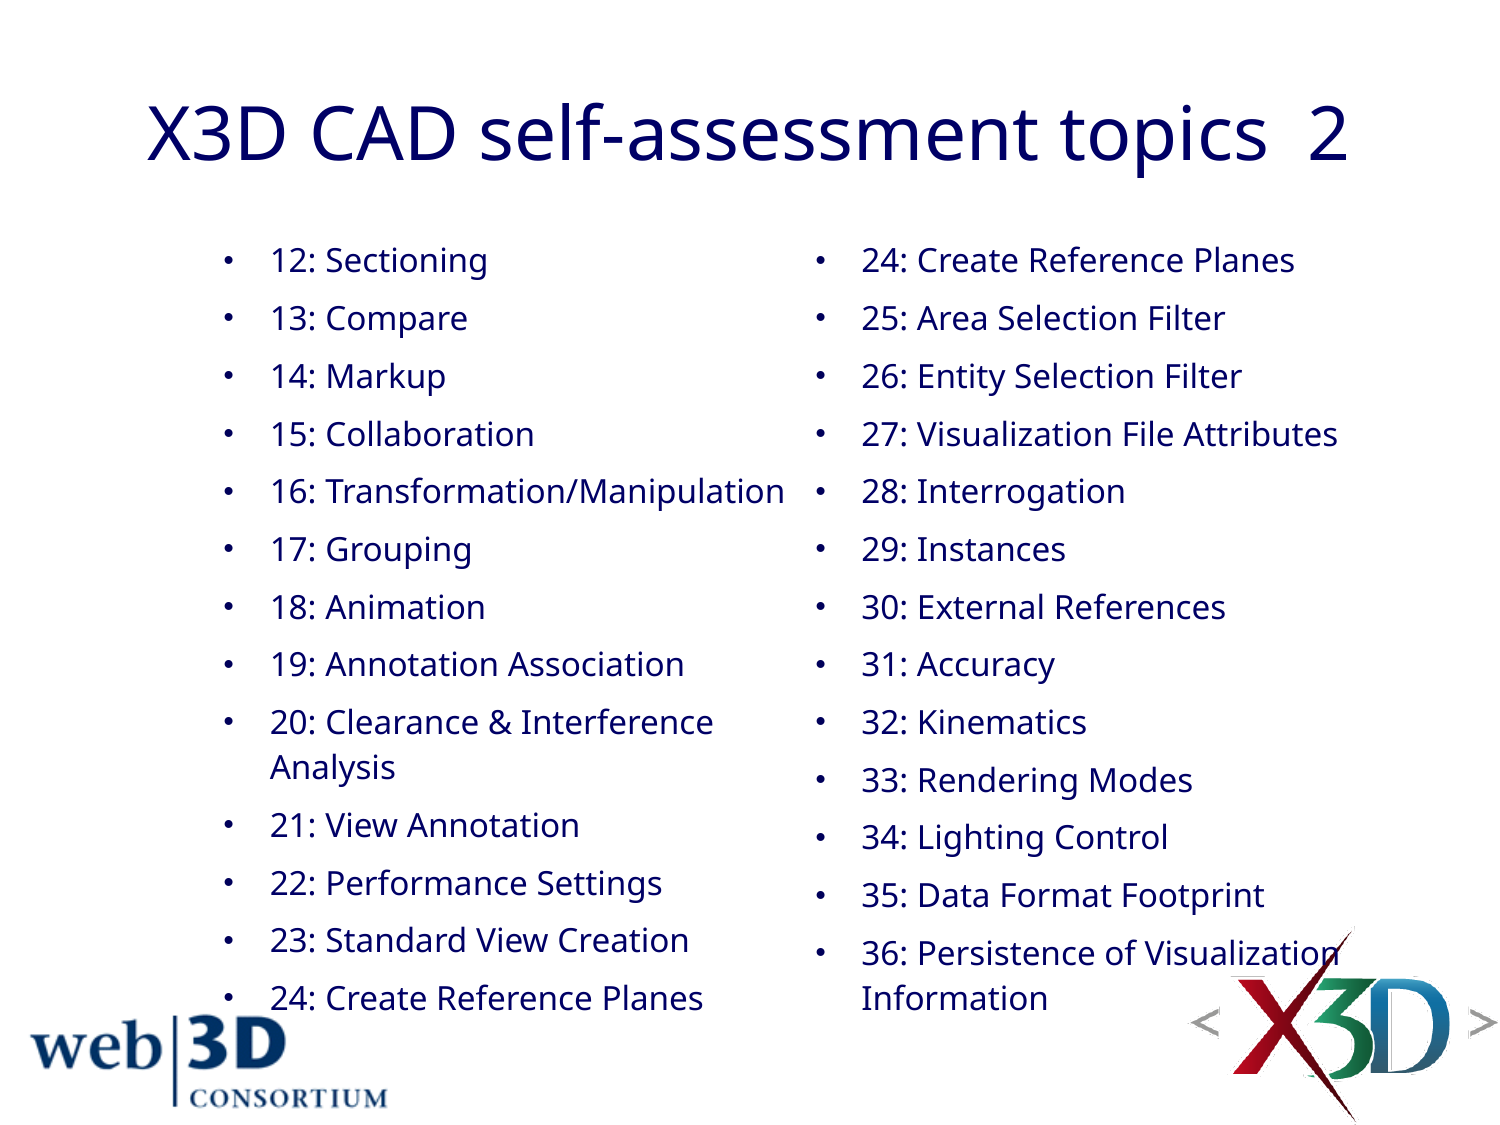

# X3D CAD self-assessment topics 2
12: Sectioning
13: Compare
14: Markup
15: Collaboration
16: Transformation/Manipulation
17: Grouping
18: Animation
19: Annotation Association
20: Clearance & Interference Analysis
21: View Annotation
22: Performance Settings
23: Standard View Creation
24: Create Reference Planes
24: Create Reference Planes
25: Area Selection Filter
26: Entity Selection Filter
27: Visualization File Attributes
28: Interrogation
29: Instances
30: External References
31: Accuracy
32: Kinematics
33: Rendering Modes
34: Lighting Control
35: Data Format Footprint
36: Persistence of Visualization Information